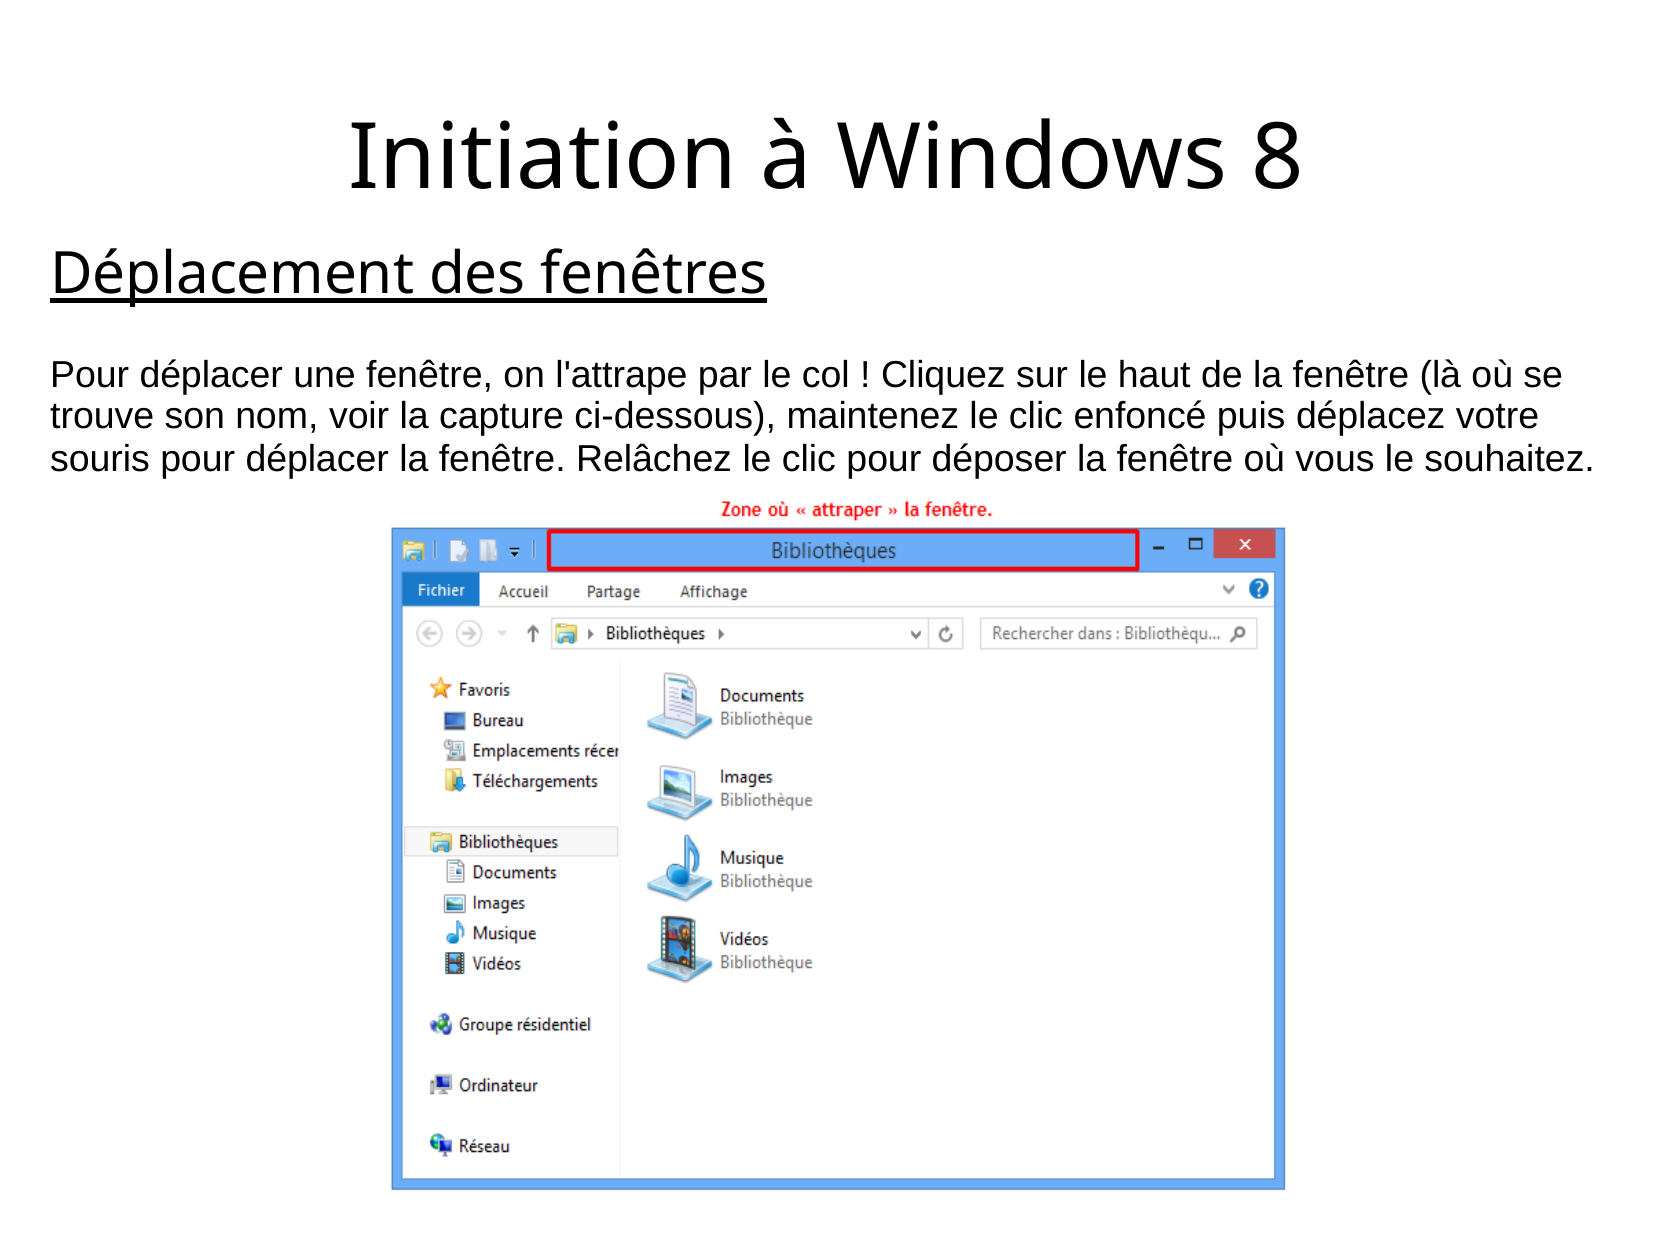

# Initiation à Windows 8
Déplacement des fenêtres
Pour déplacer une fenêtre, on l'attrape par le col ! Cliquez sur le haut de la fenêtre (là où se trouve son nom, voir la capture ci-dessous), maintenez le clic enfoncé puis déplacez votre souris pour déplacer la fenêtre. Relâchez le clic pour déposer la fenêtre où vous le souhaitez.